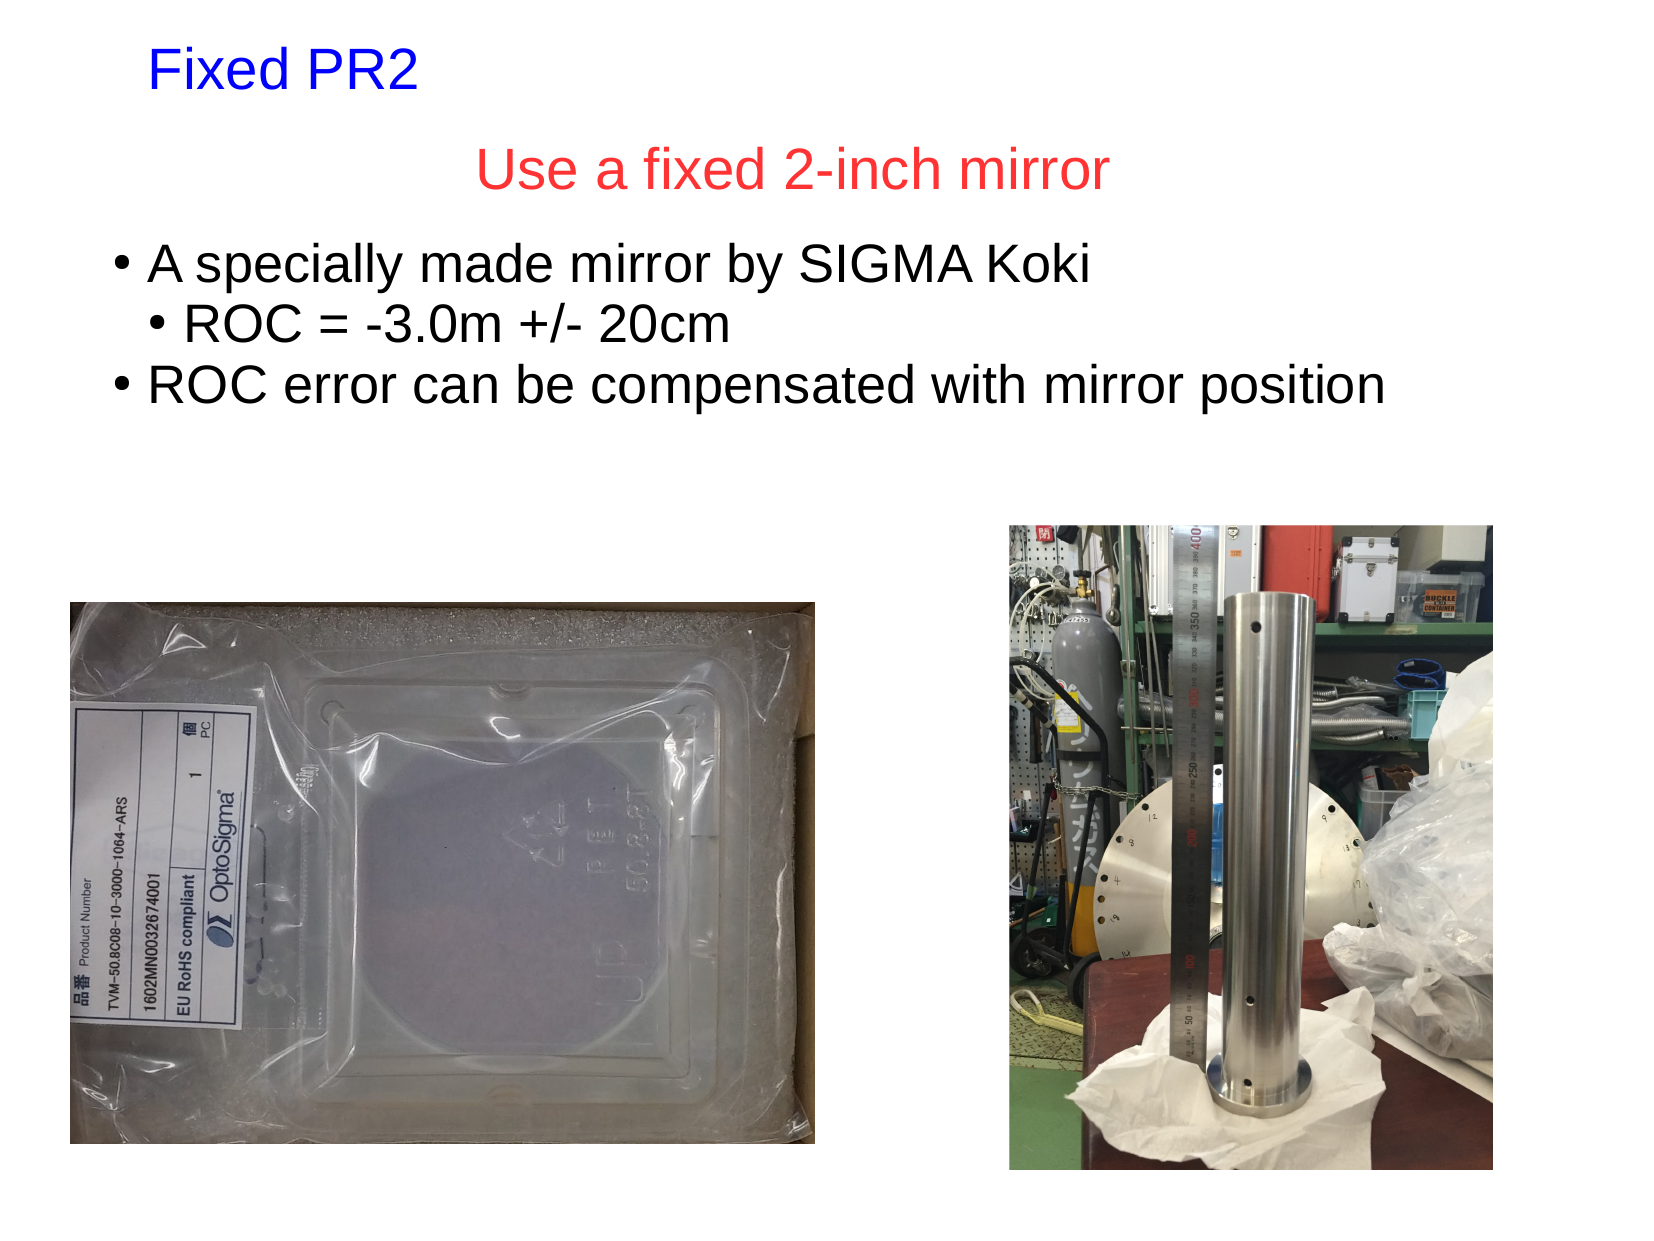

Fixed PR2
Use a fixed 2-inch mirror
A specially made mirror by SIGMA Koki
ROC = -3.0m +/- 20cm
ROC error can be compensated with mirror position